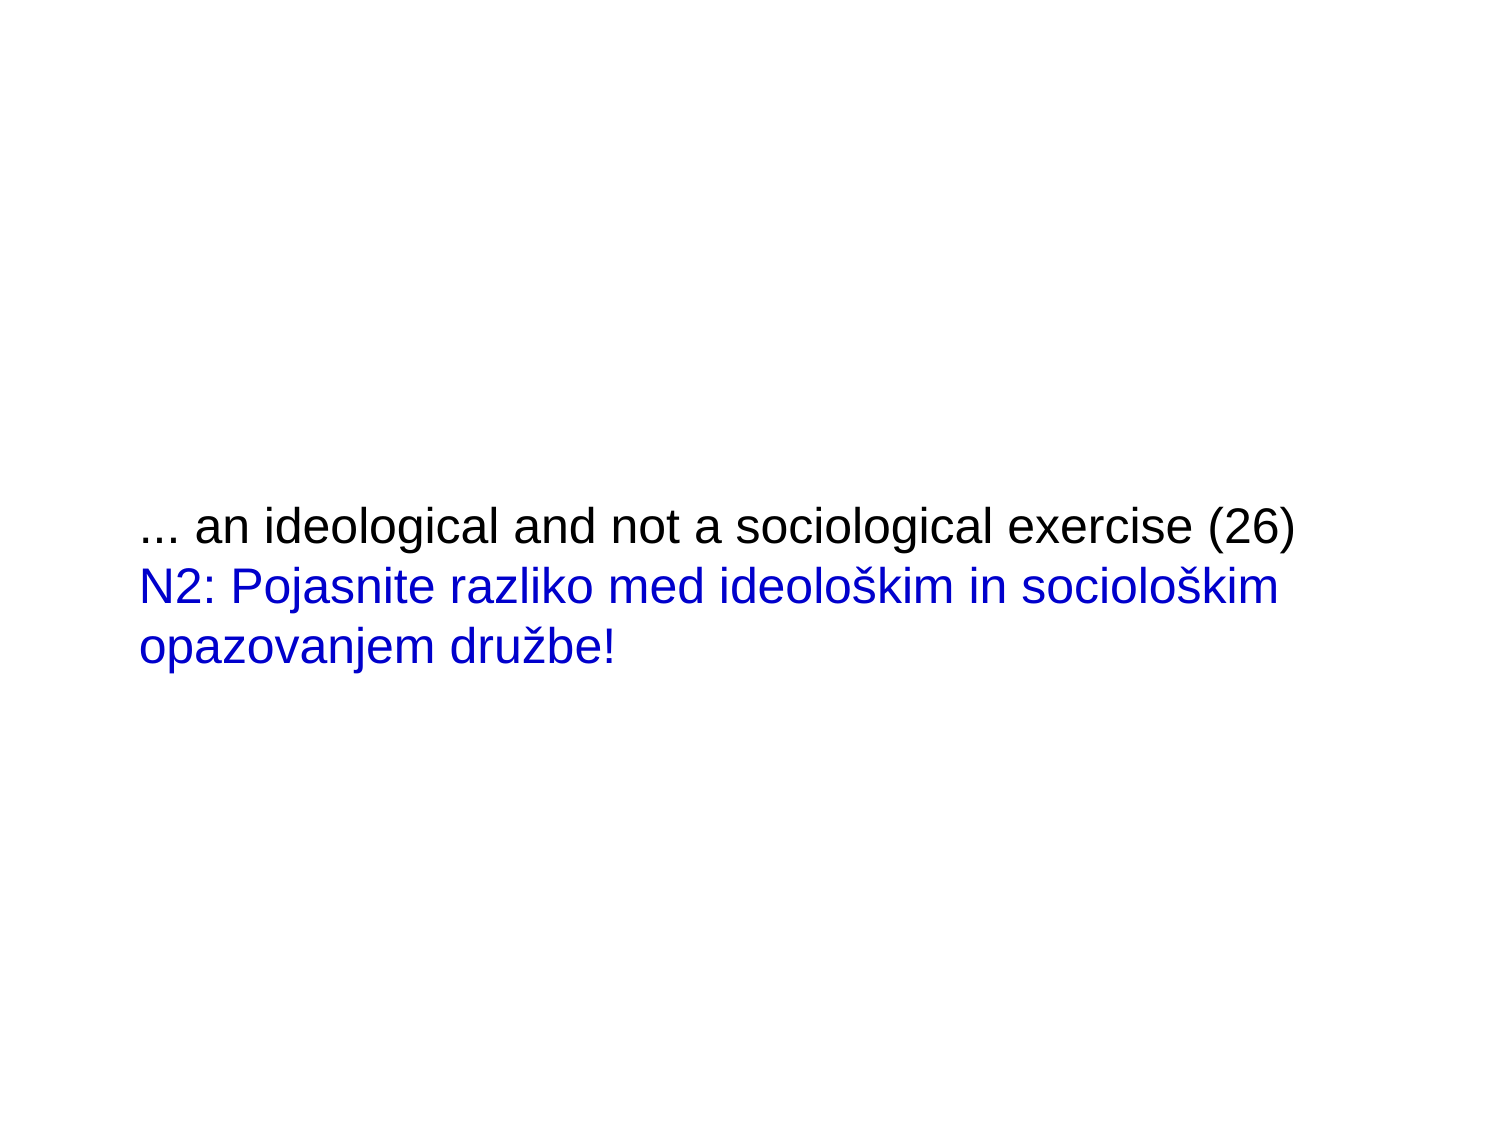

... an ideological and not a sociological exercise (26)
N2: Pojasnite razliko med ideološkim in sociološkim opazovanjem družbe!